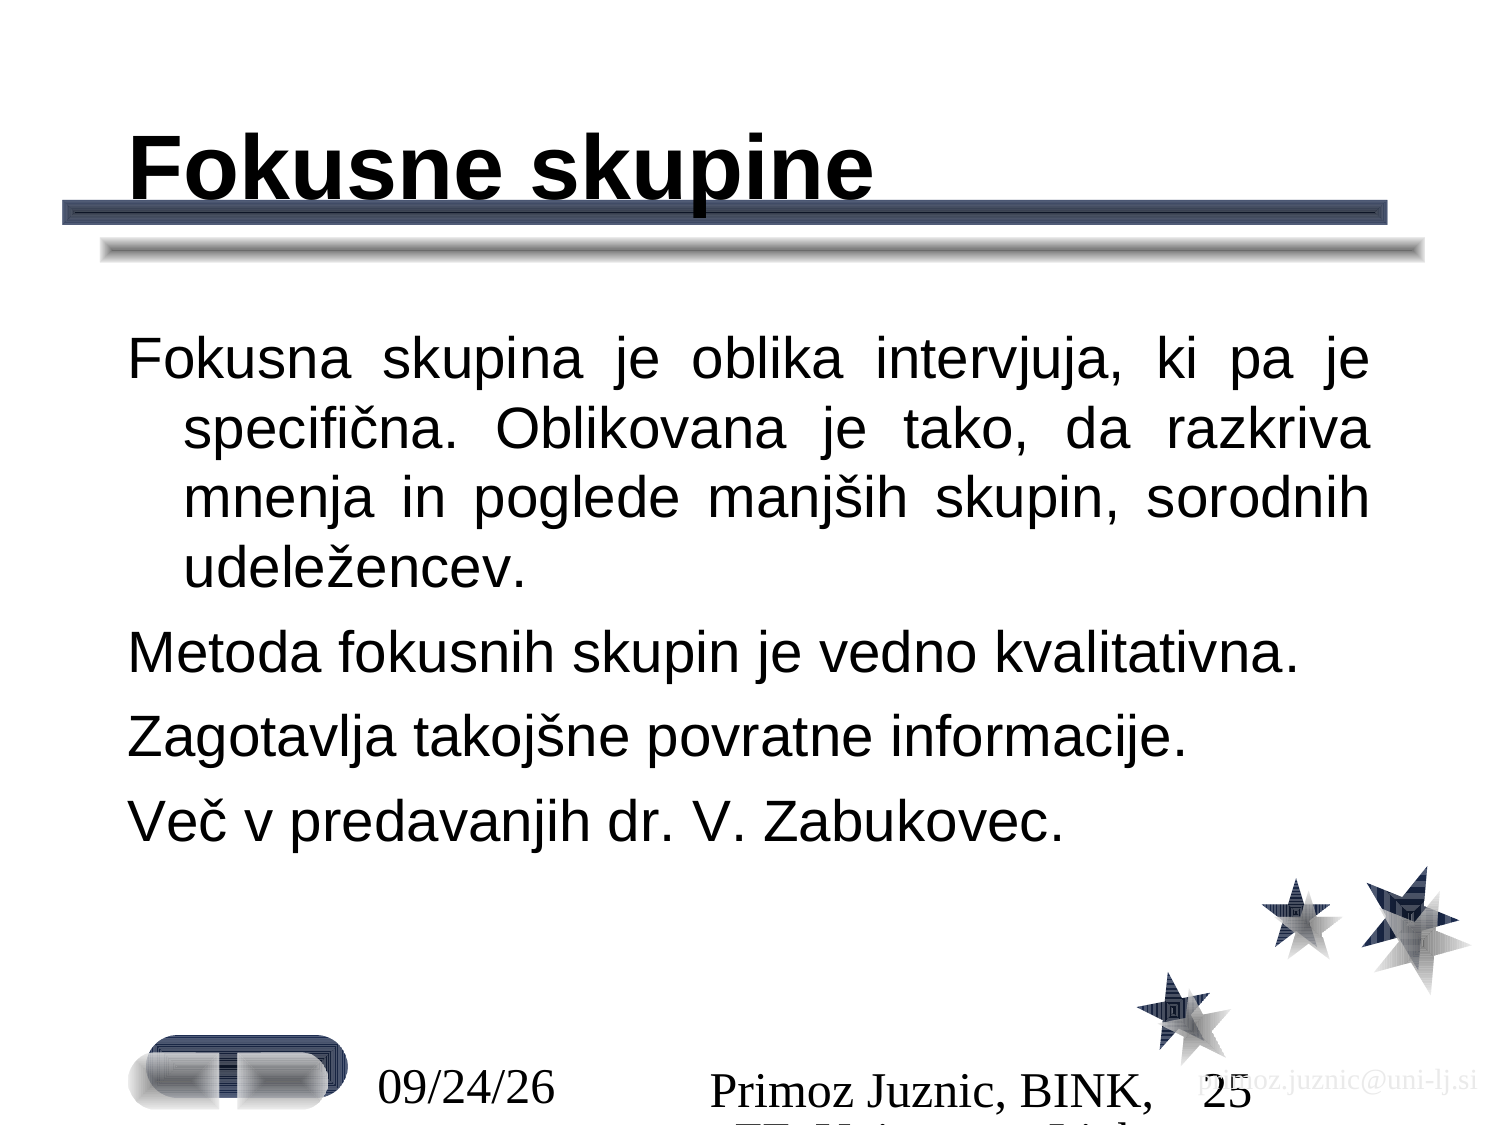

# Fokusne skupine
Fokusna skupina je oblika intervjuja, ki pa je specifična. Oblikovana je tako, da razkriva mnenja in poglede manjših skupin, sorodnih udeležencev.
Metoda fokusnih skupin je vedno kvalitativna.
Zagotavlja takojšne povratne informacije.
Več v predavanjih dr. V. Zabukovec.
Primoz Juznic, BINK, FF, Univerza v Ljubljani
25